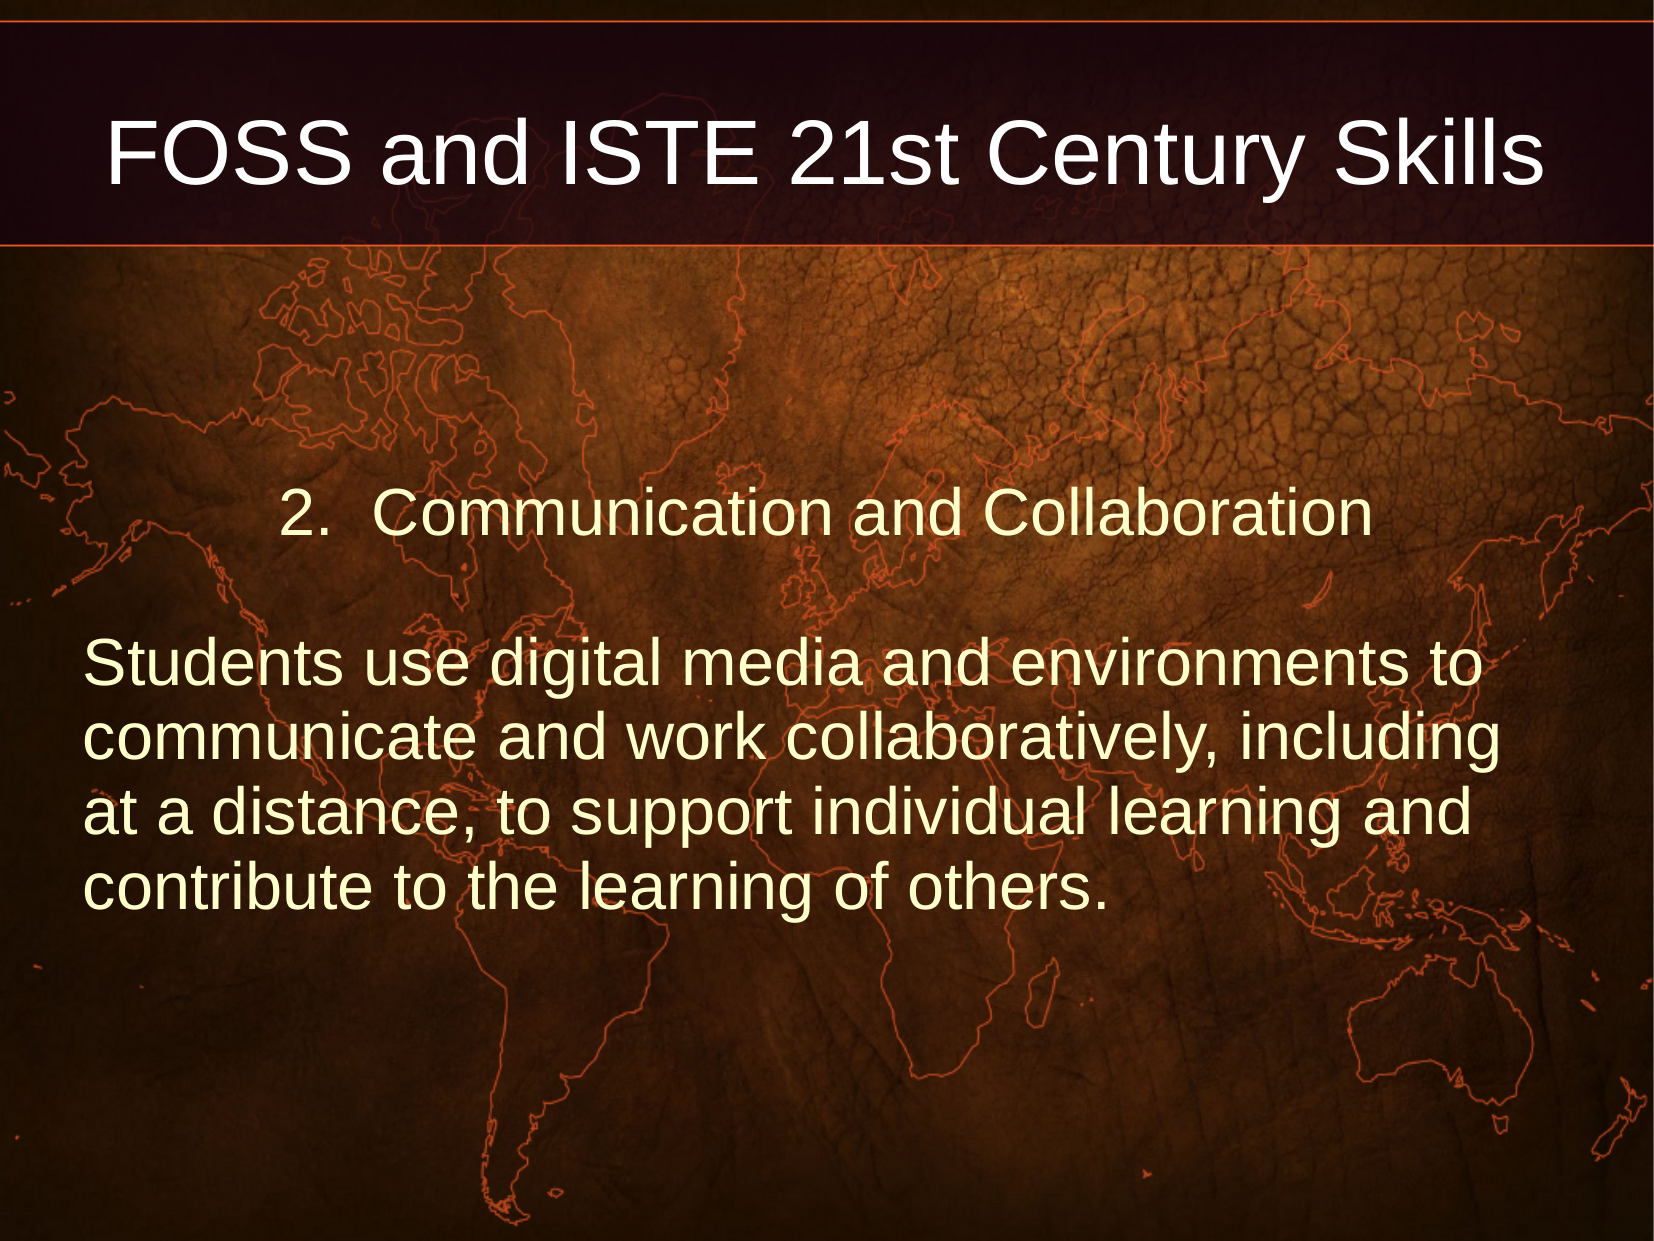

FOSS and ISTE 21st Century Skills
# 2.	 Communication and Collaboration
Students use digital media and environments to communicate and work collaboratively, including at a distance, to support individual learning and contribute to the learning of others.